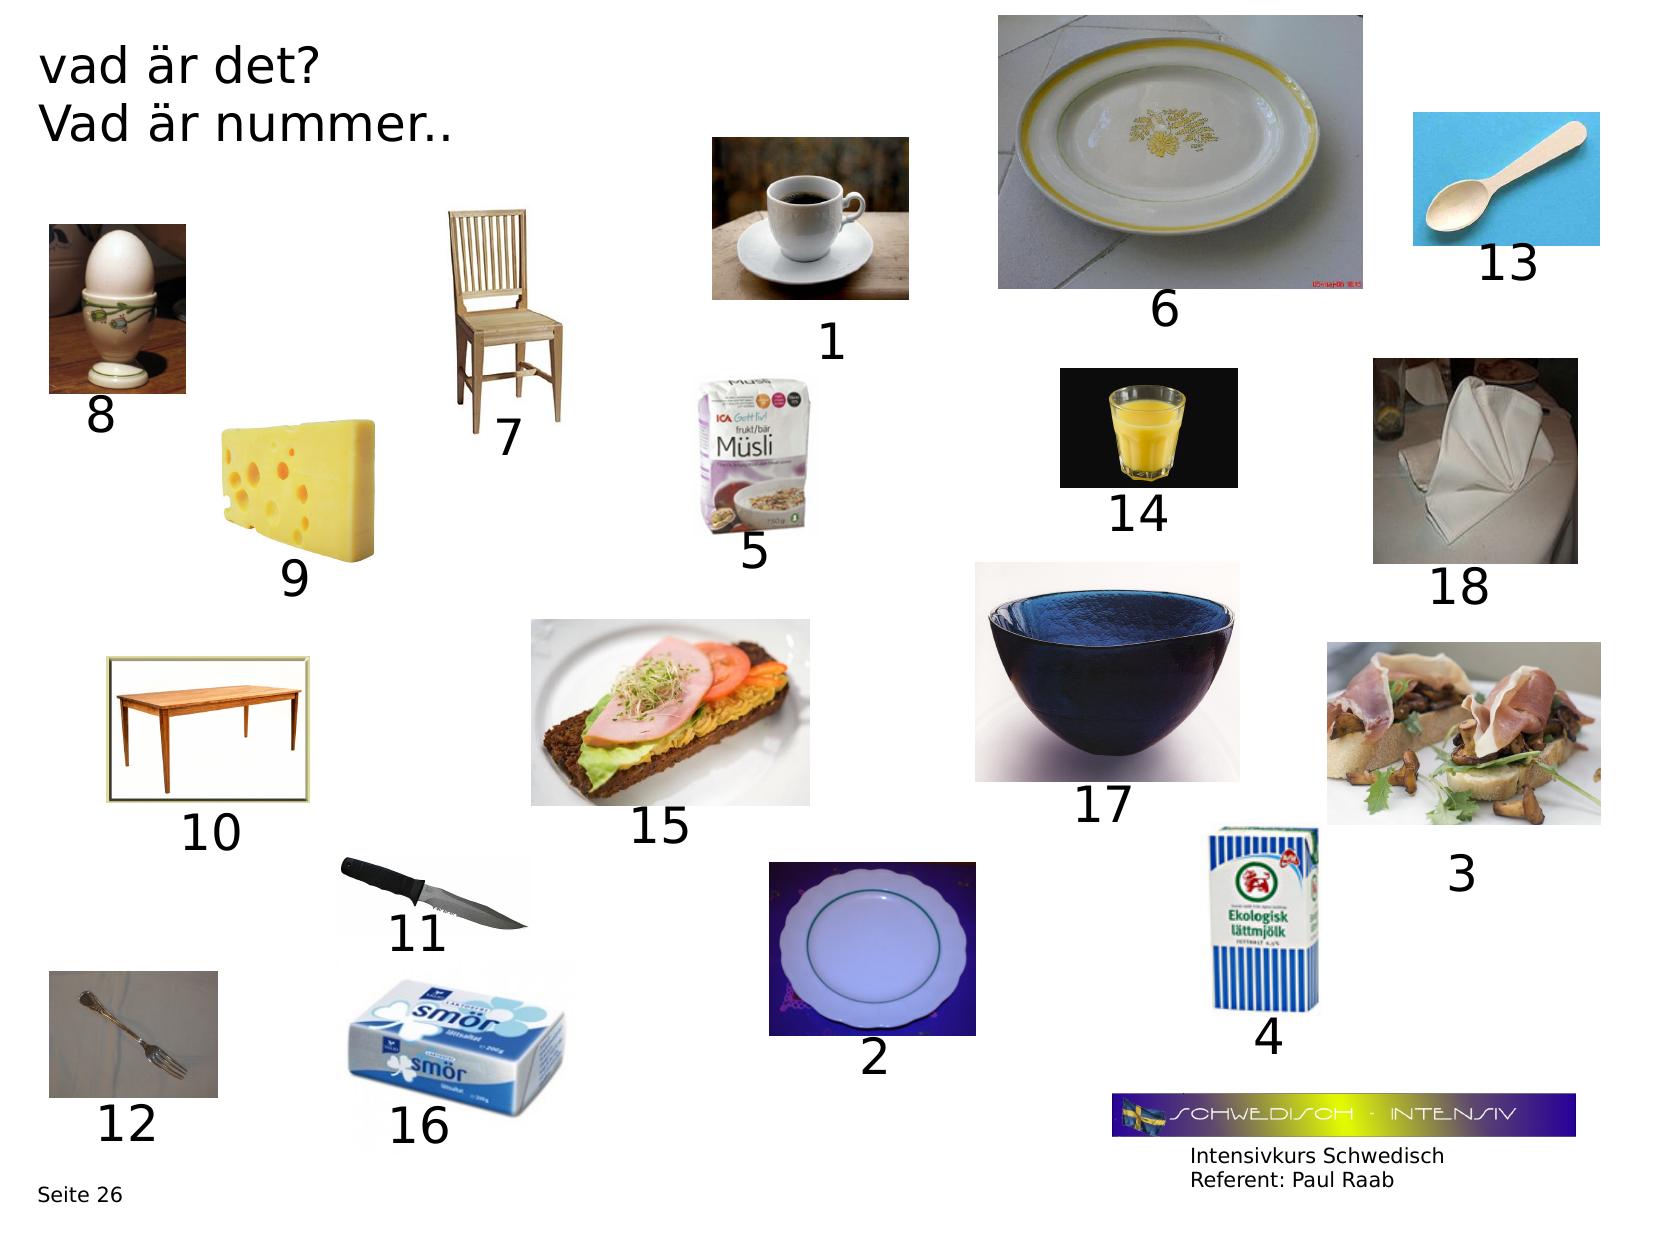

vad är det?
Vad är nummer..
13
6
1
8
7
14
5
9
18
17
15
10
3
11
4
2
12
16